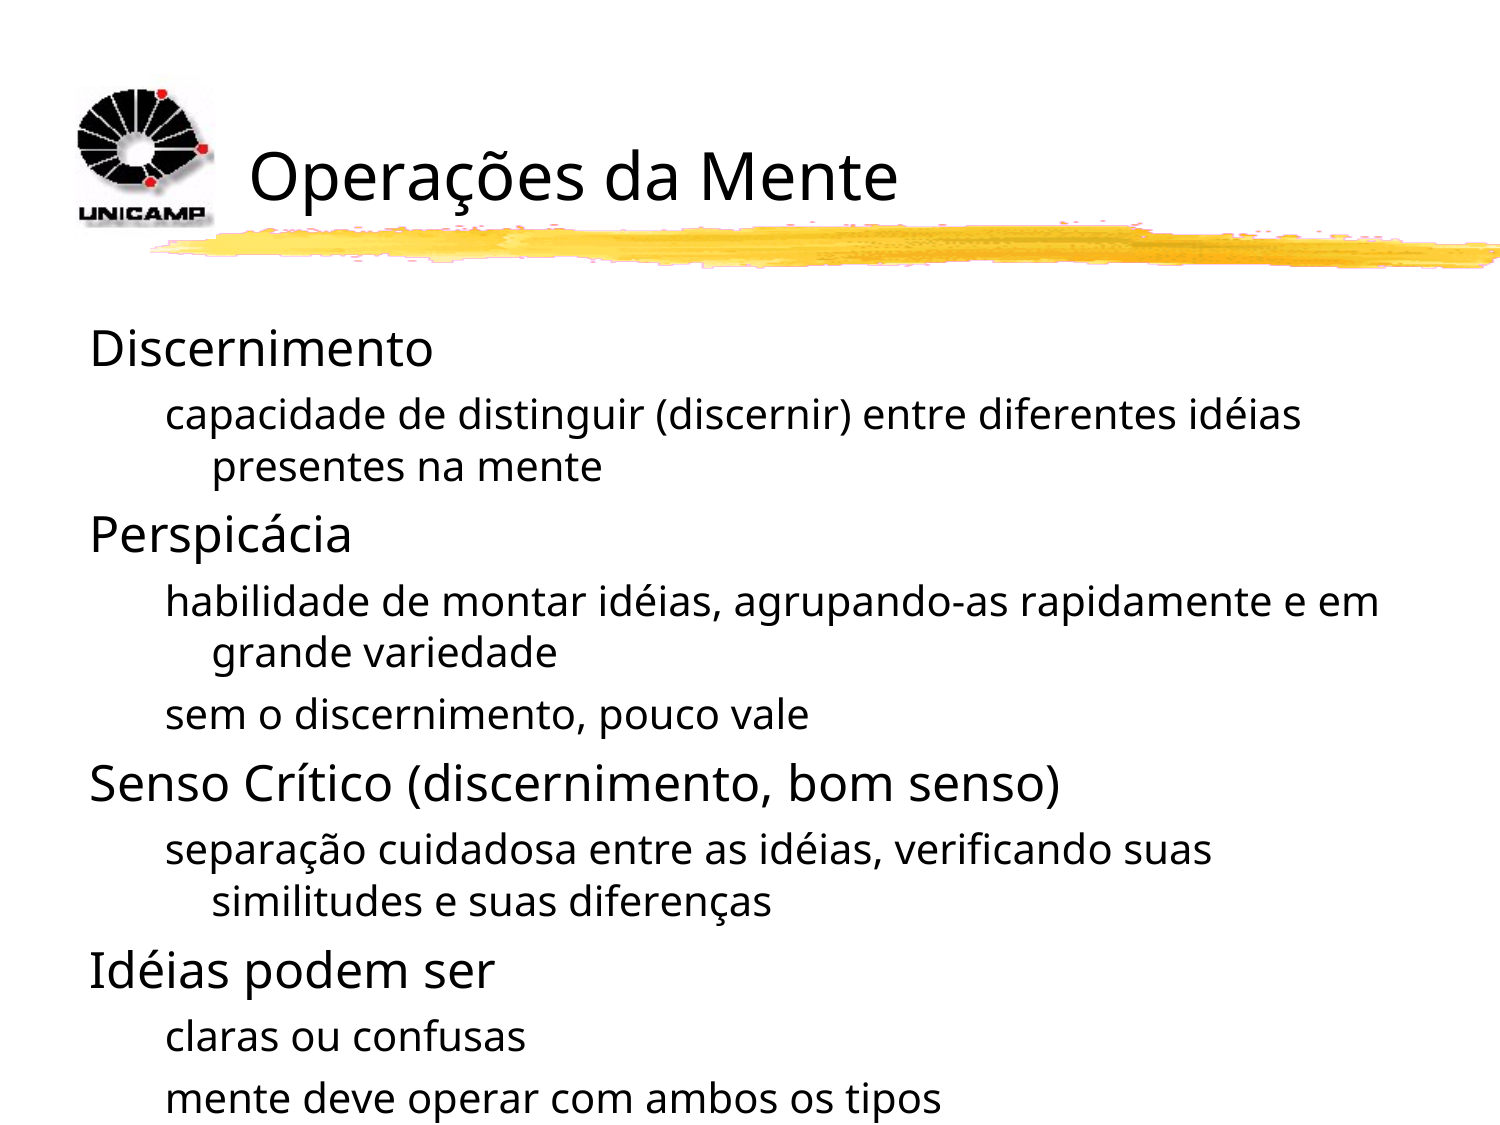

# Operações da Mente
Discernimento
capacidade de distinguir (discernir) entre diferentes idéias presentes na mente
Perspicácia
habilidade de montar idéias, agrupando-as rapidamente e em grande variedade
sem o discernimento, pouco vale
Senso Crítico (discernimento, bom senso)
separação cuidadosa entre as idéias, verificando suas similitudes e suas diferenças
Idéias podem ser
claras ou confusas
mente deve operar com ambos os tipos